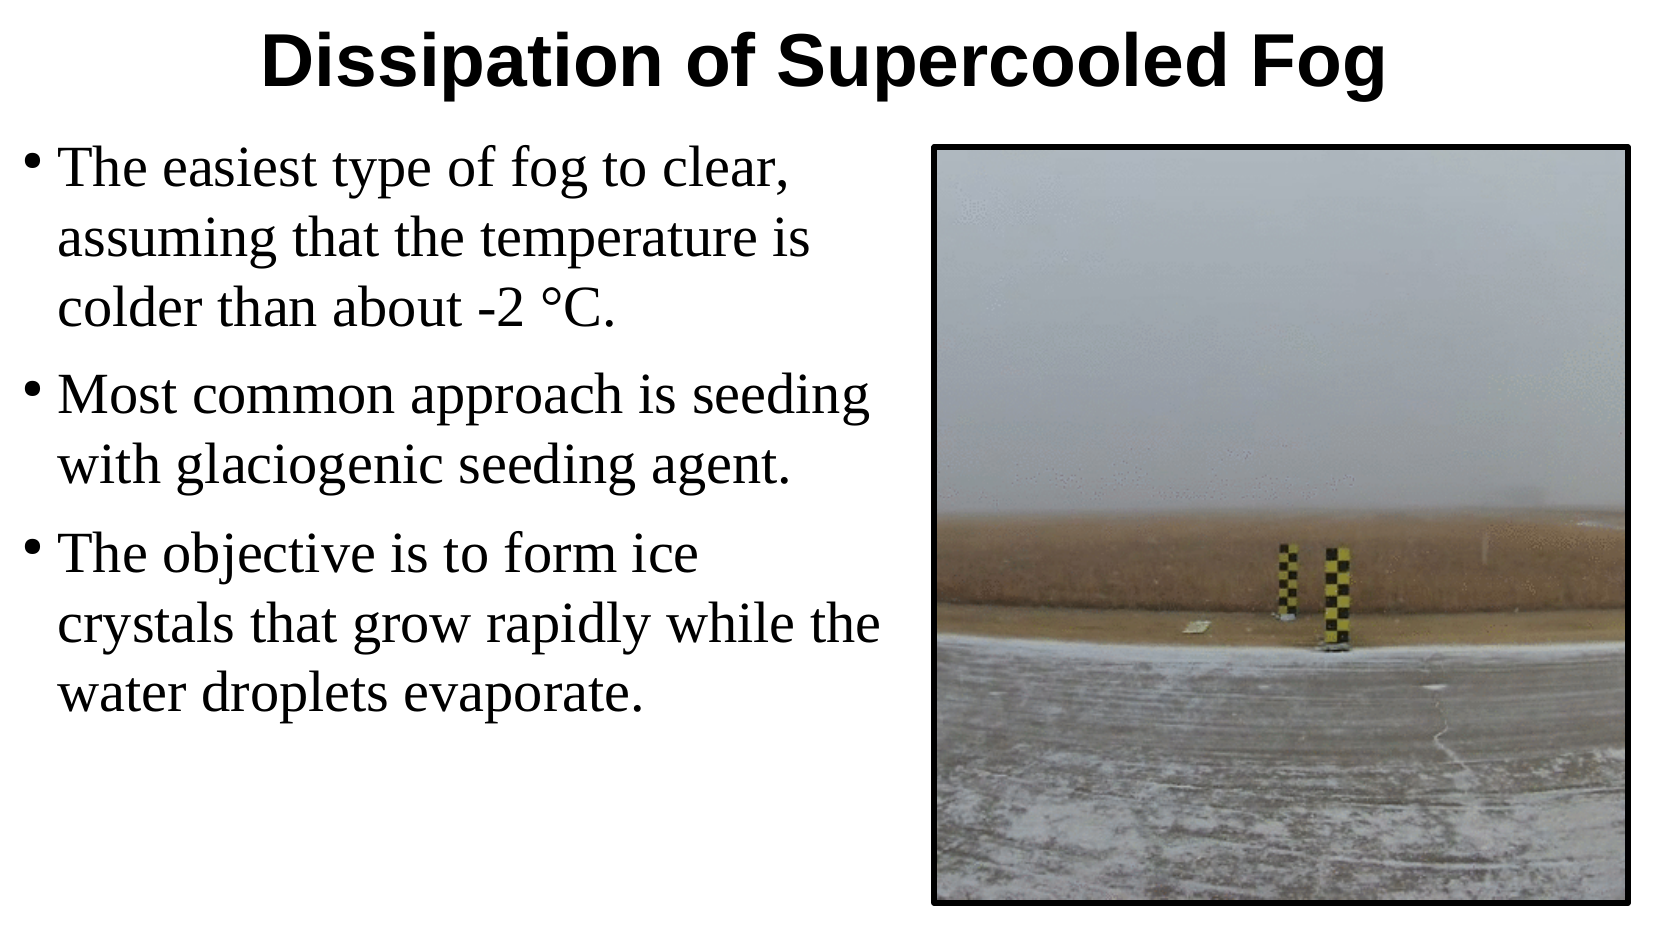

# Dissipation of Supercooled Fog
The easiest type of fog to clear, assuming that the temperature is colder than about -2 °C.
Most common approach is seeding with glaciogenic seeding agent.
The objective is to form ice crystals that grow rapidly while the water droplets evaporate.